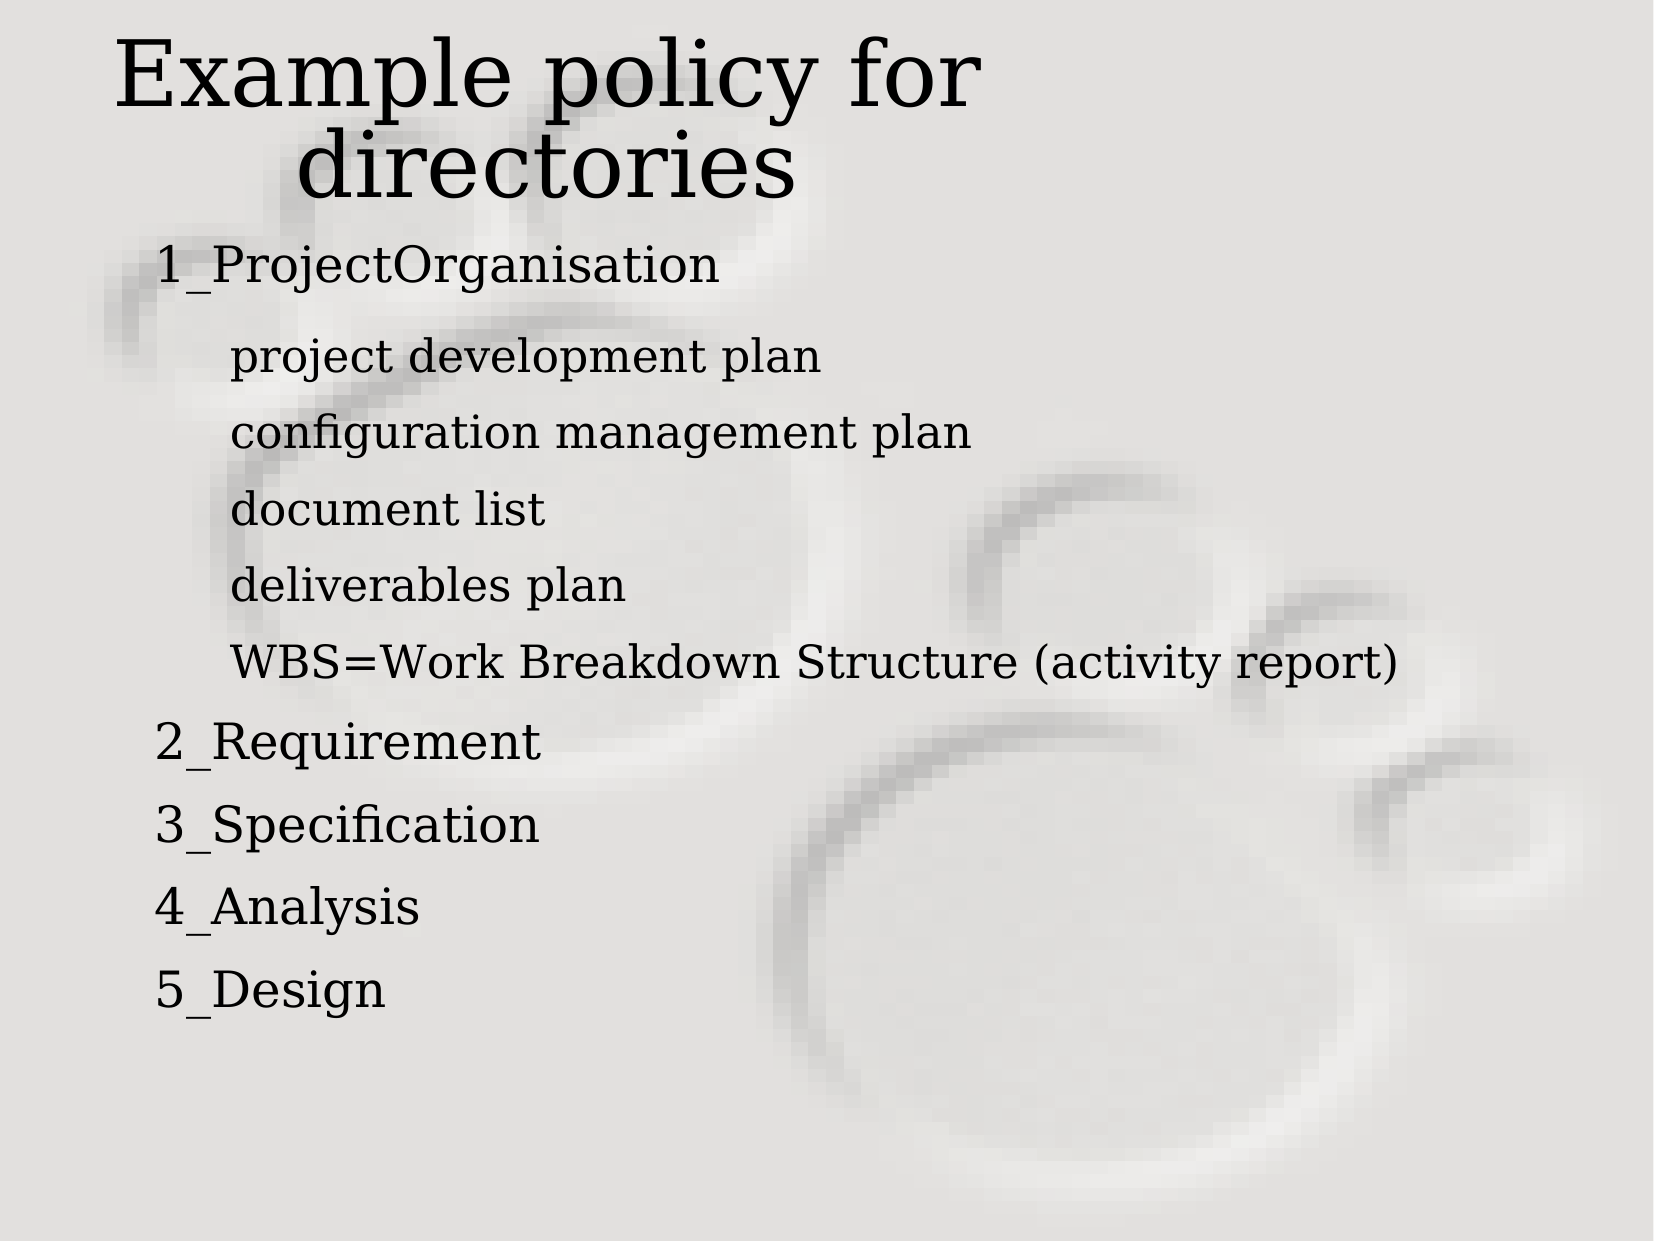

# Example policy for directories
1_ProjectOrganisation
project development plan
configuration management plan
document list
deliverables plan
WBS=Work Breakdown Structure (activity report)
2_Requirement
3_Specification
4_Analysis
5_Design